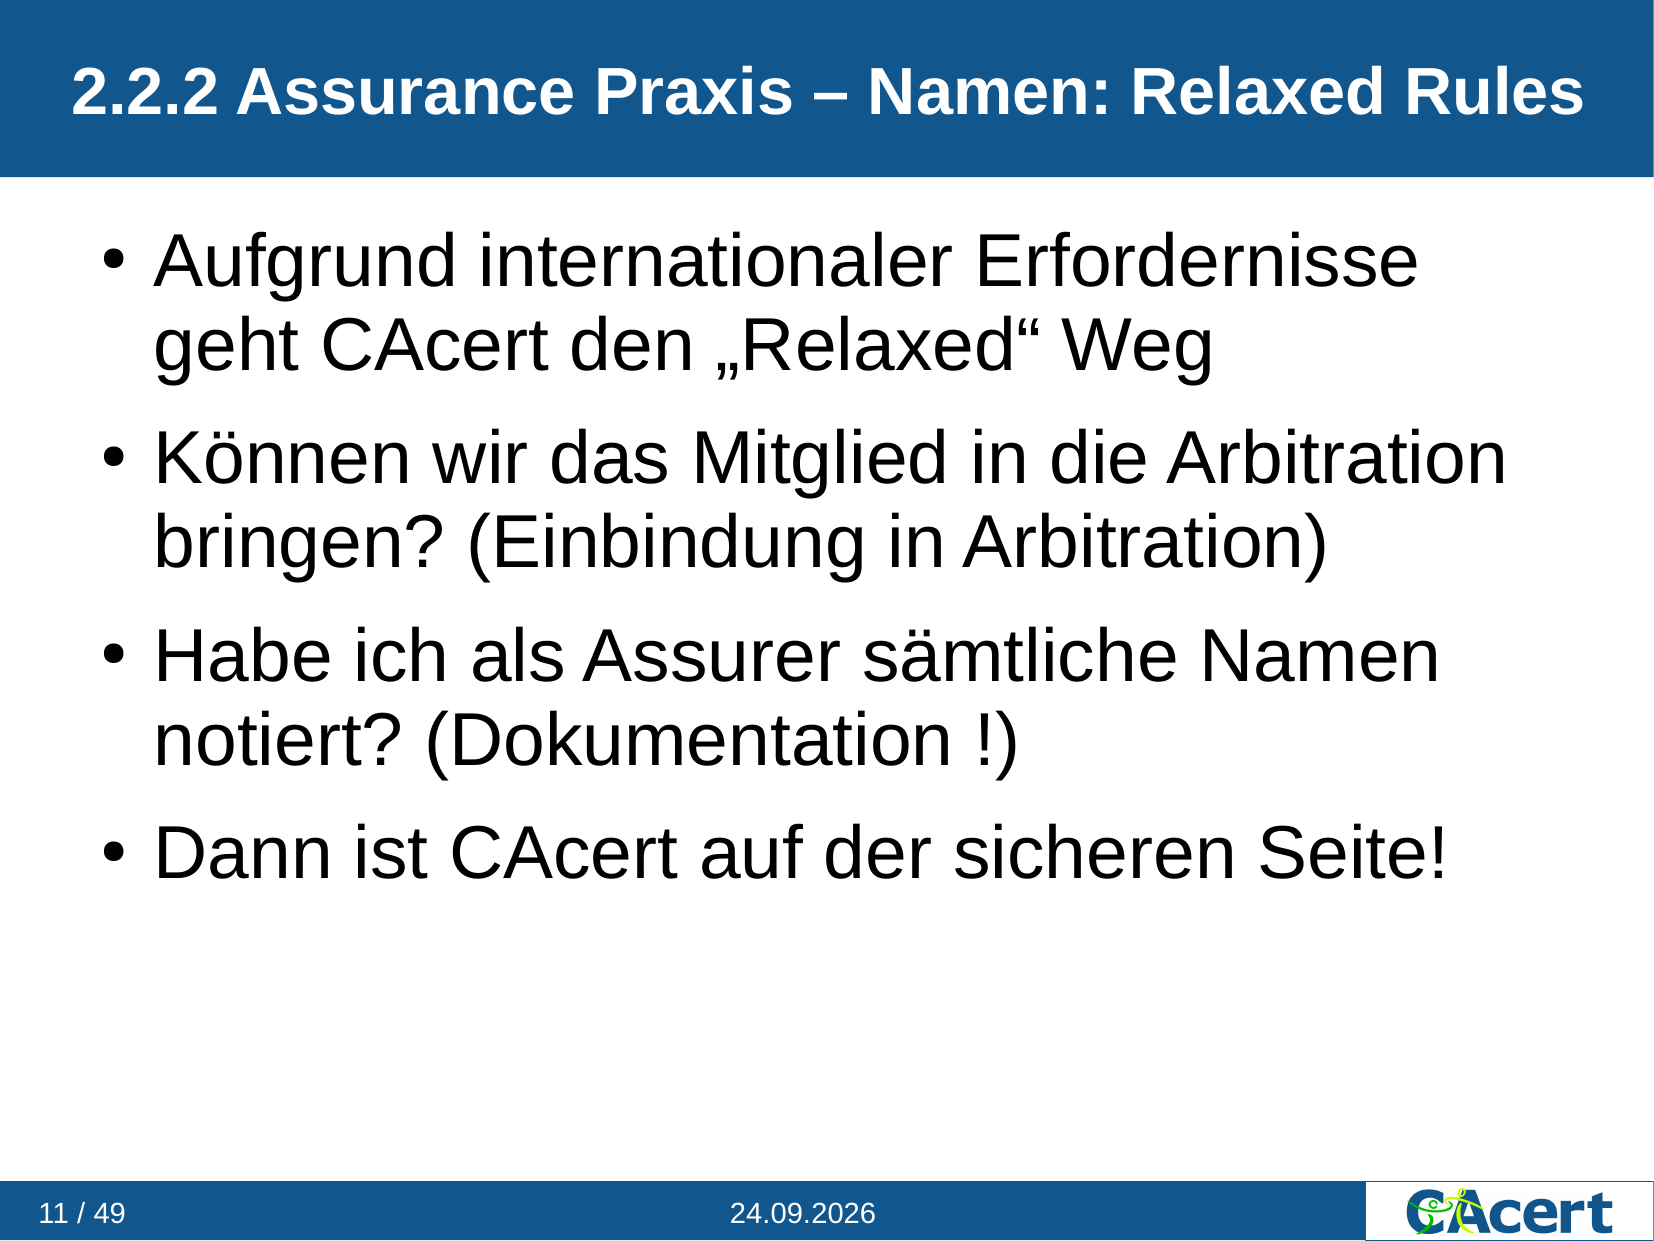

2.2.2 Assurance Praxis – Namen: Relaxed Rules
# Aufgrund internationaler Erfordernisse geht CAcert den „Relaxed“ Weg
Können wir das Mitglied in die Arbitration bringen? (Einbindung in Arbitration)
Habe ich als Assurer sämtliche Namen notiert? (Dokumentation !)
Dann ist CAcert auf der sicheren Seite!